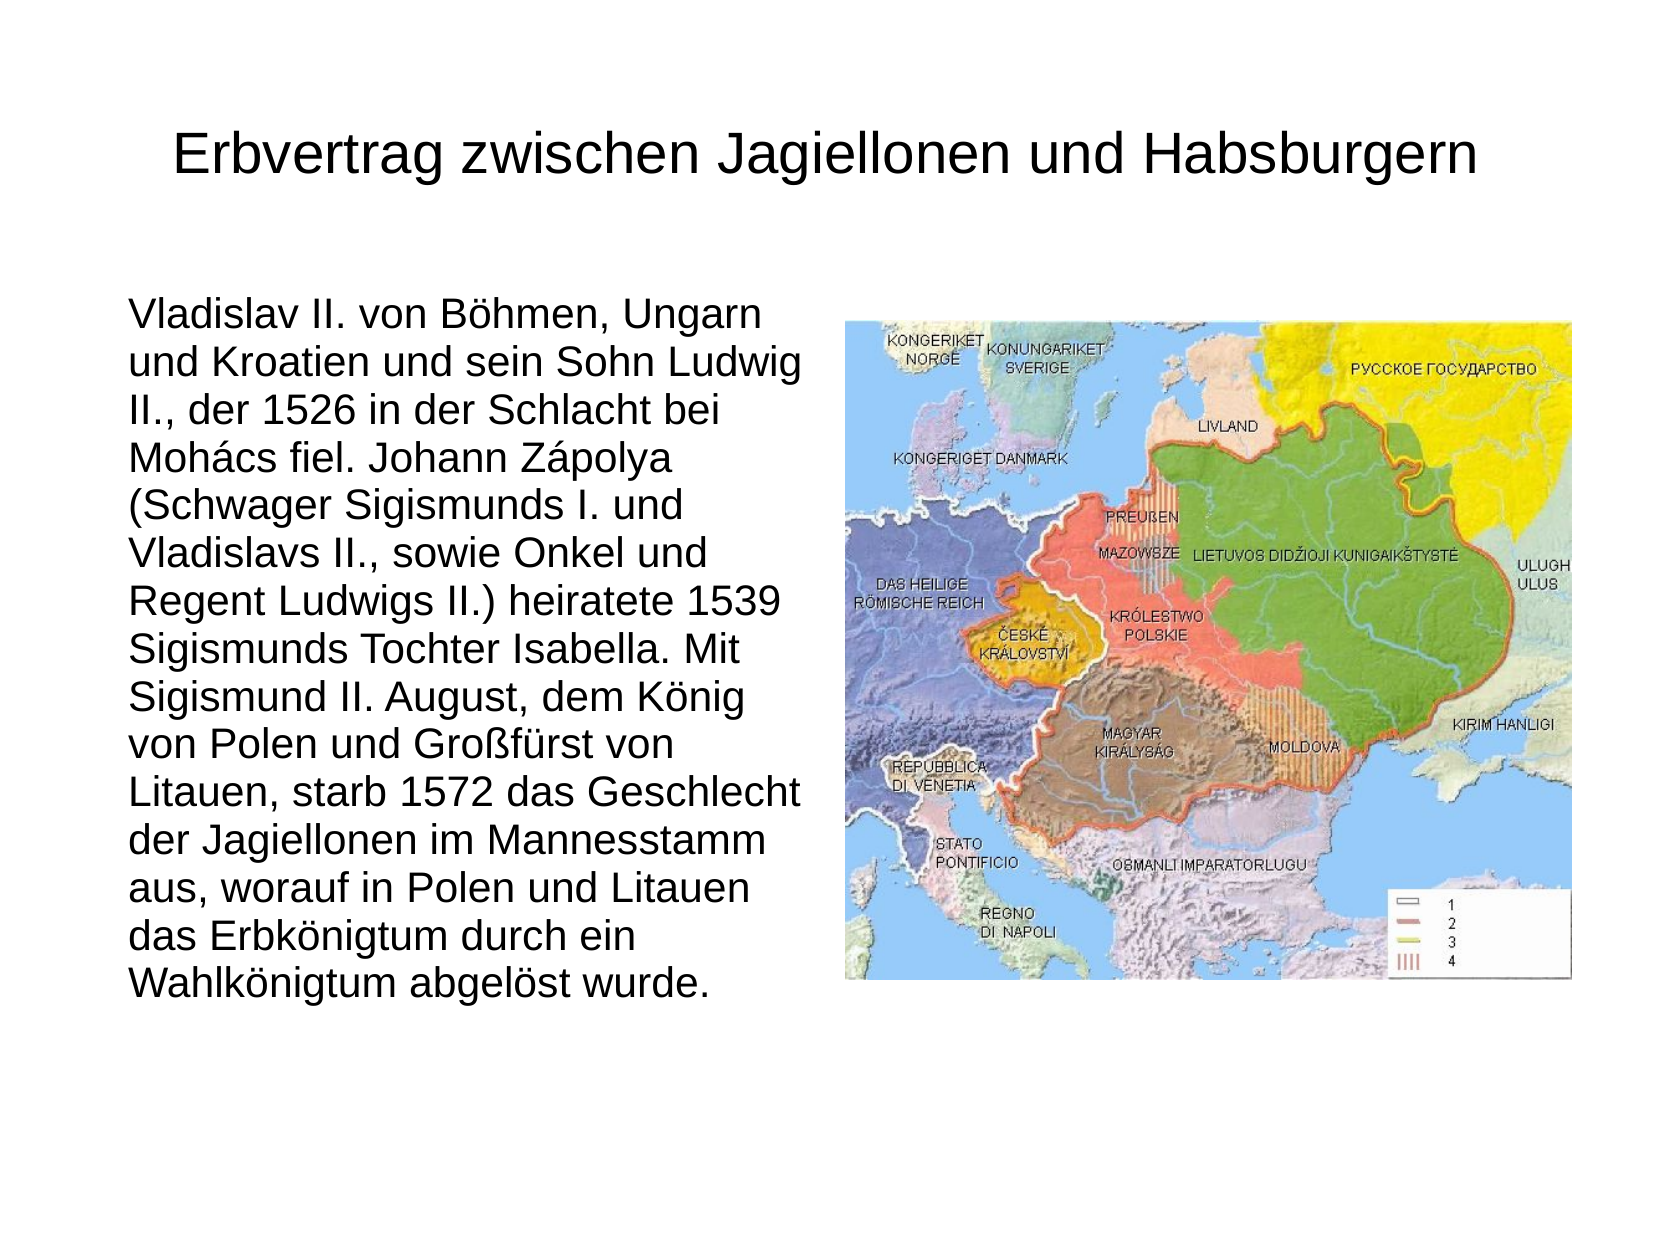

# Erbvertrag zwischen Jagiellonen und Habsburgern
Vladislav II. von Böhmen, Ungarn und Kroatien und sein Sohn Ludwig II., der 1526 in der Schlacht bei Mohács fiel. Johann Zápolya (Schwager Sigismunds I. und Vladislavs II., sowie Onkel und Regent Ludwigs II.) heiratete 1539 Sigismunds Tochter Isabella. Mit Sigismund II. August, dem König von Polen und Großfürst von Litauen, starb 1572 das Geschlecht der Jagiellonen im Mannesstamm aus, worauf in Polen und Litauen das Erbkönigtum durch ein Wahlkönigtum abgelöst wurde.